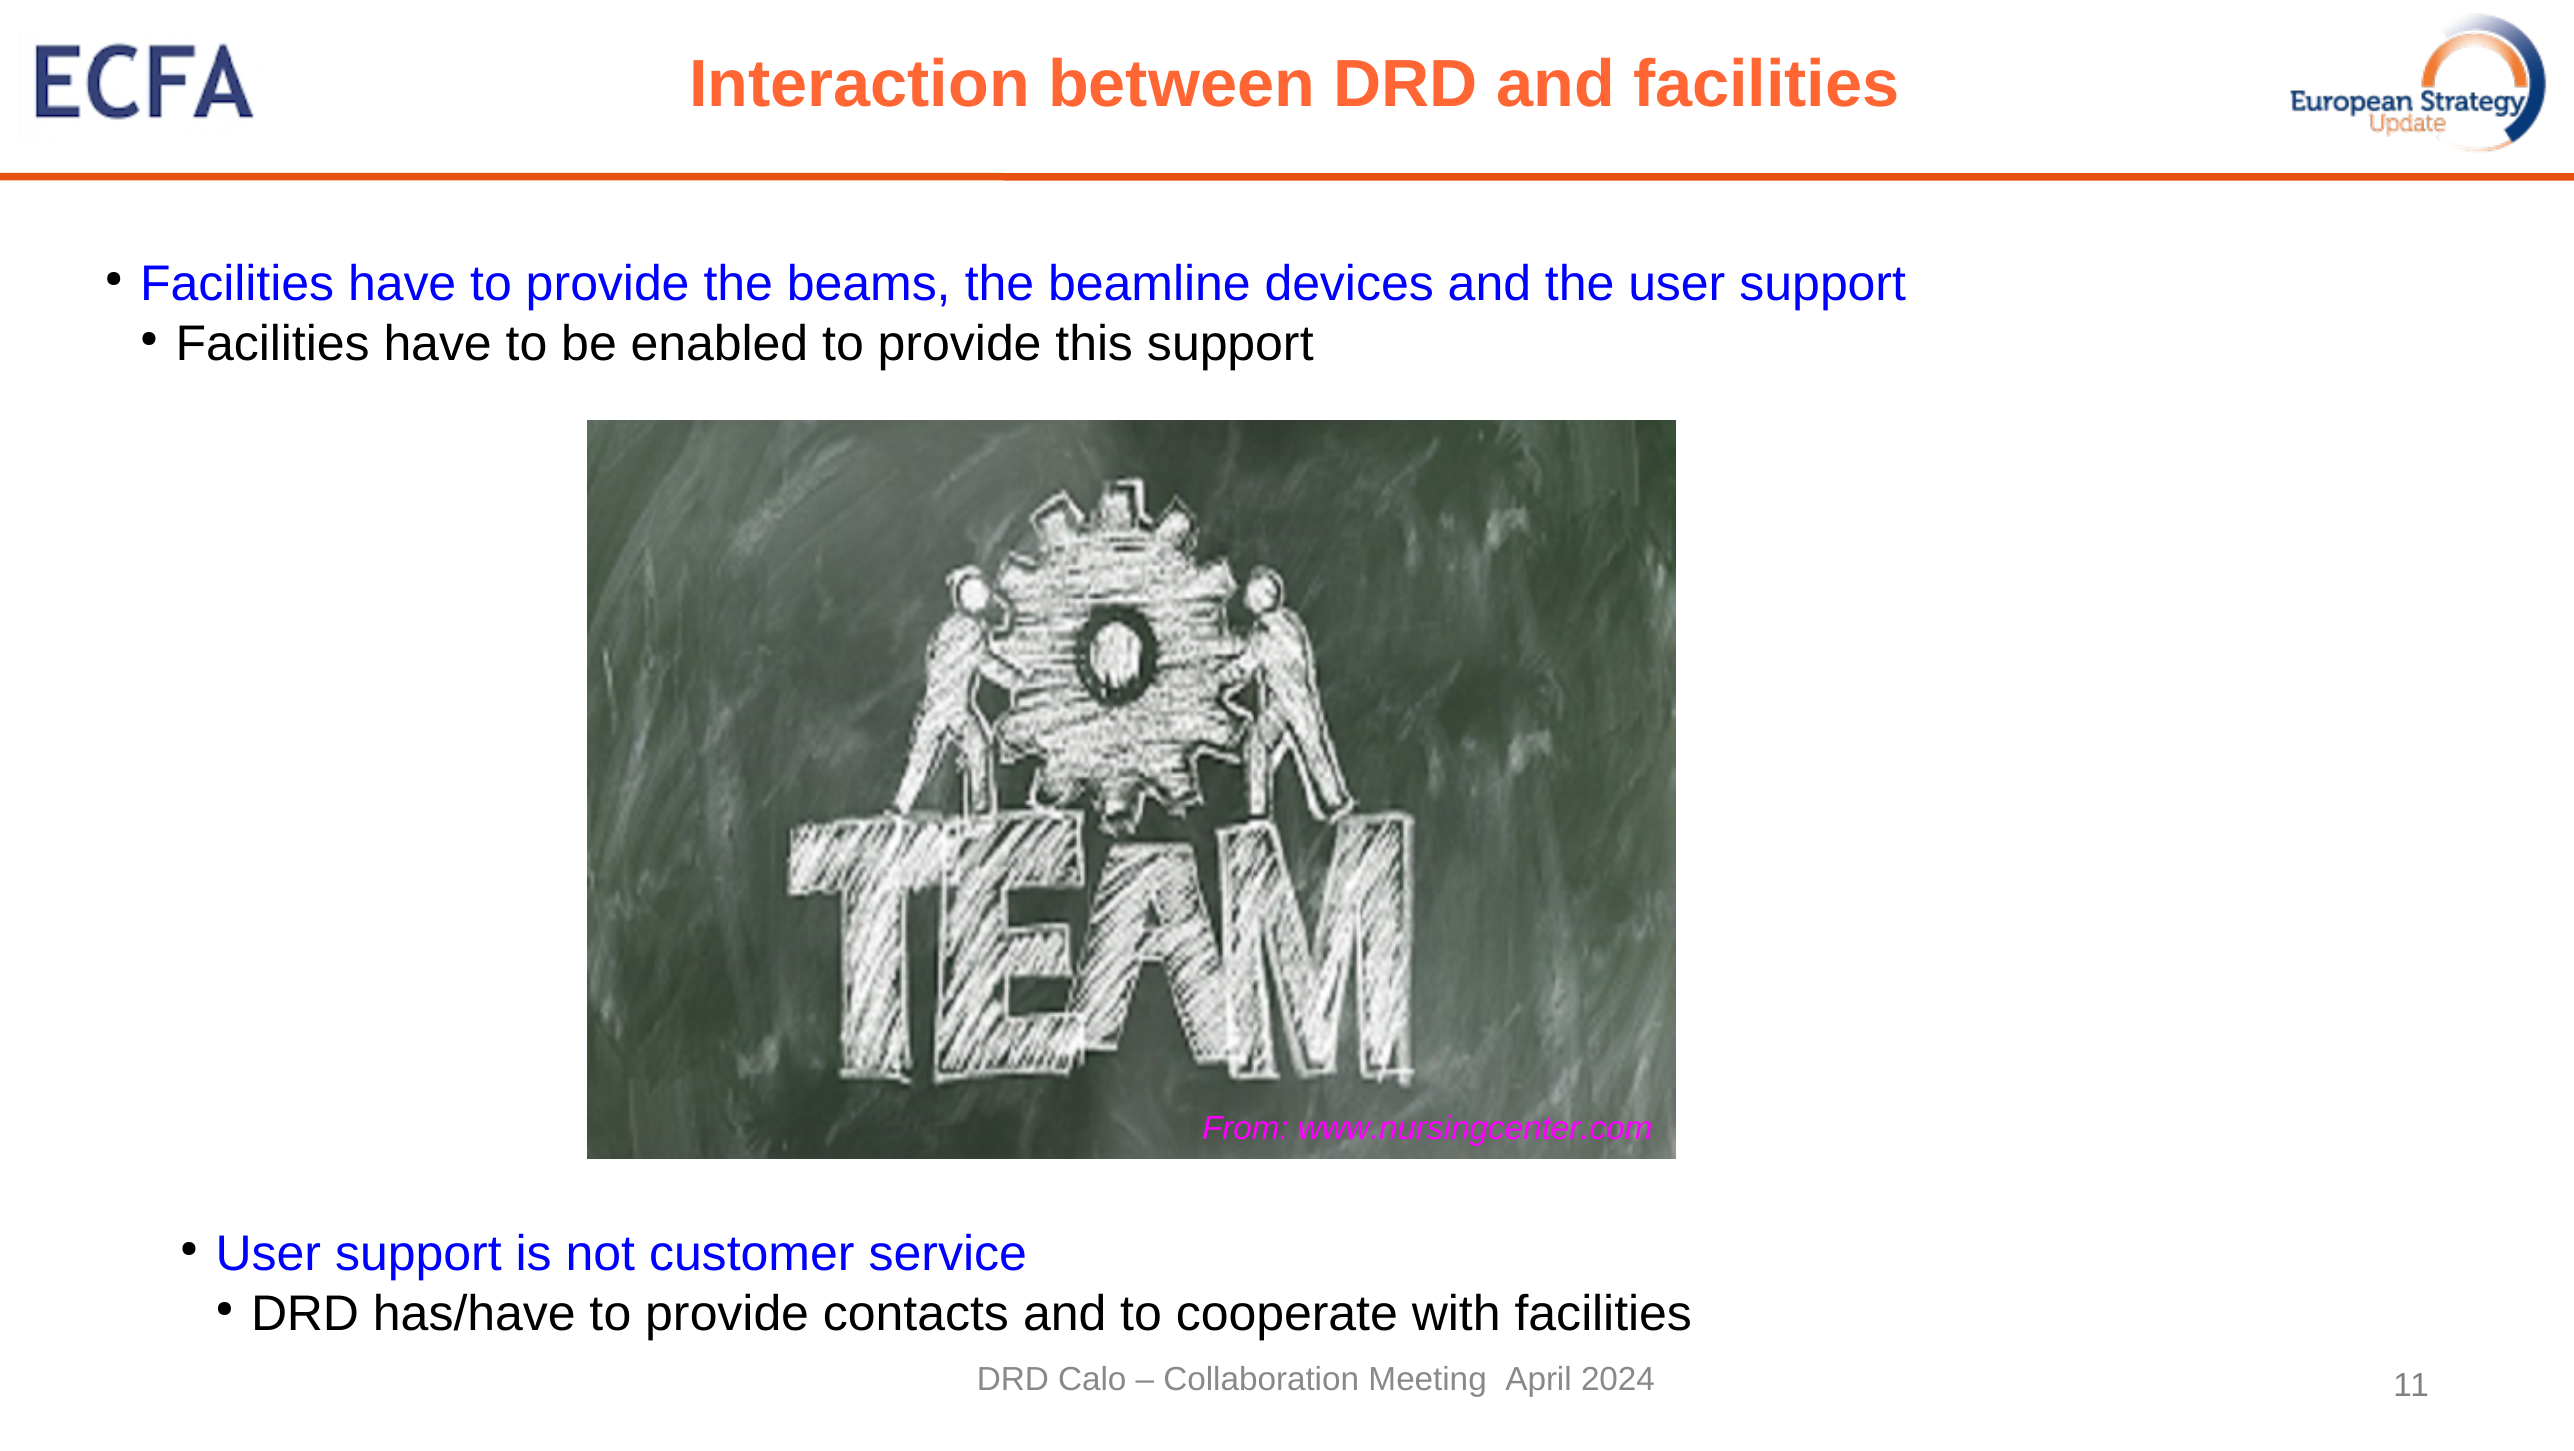

# Interaction between DRD and facilities
Facilities have to provide the beams, the beamline devices and the user support
Facilities have to be enabled to provide this support
From: www.nursingcenter.com
User support is not customer service
DRD has/have to provide contacts and to cooperate with facilities
11